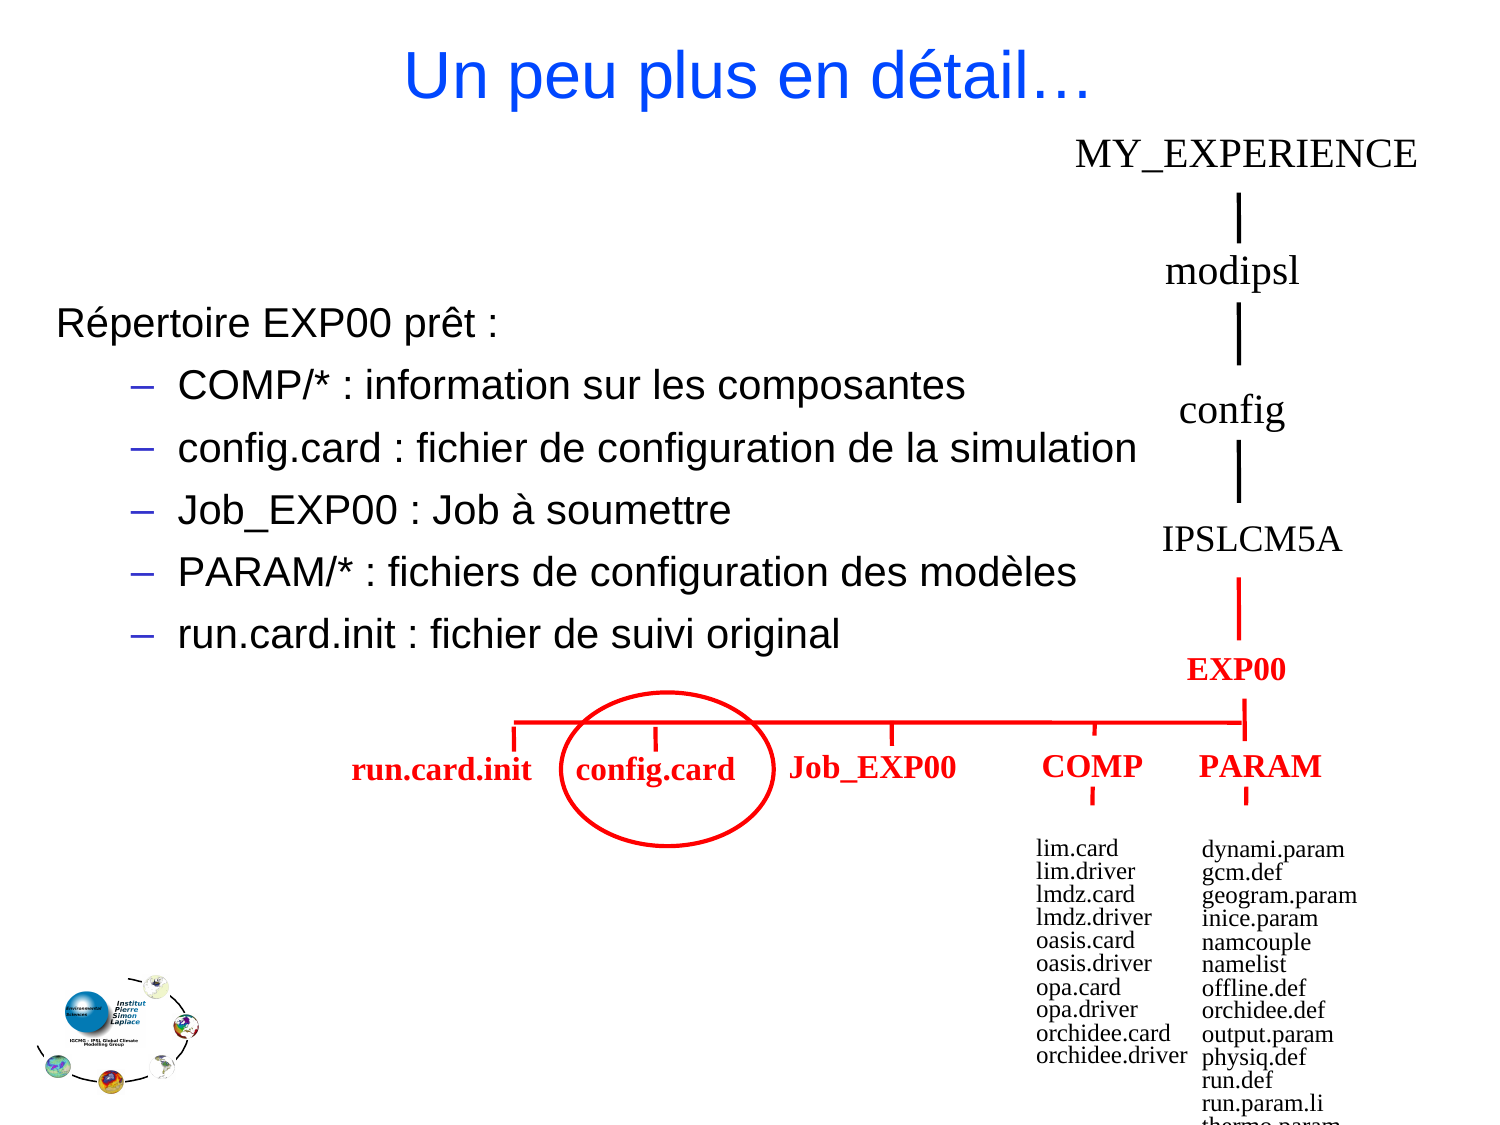

Un peu plus en détail…
MY_EXPERIENCE
Répertoire EXP00 prêt :
COMP/* : information sur les composantes
config.card : fichier de configuration de la simulation
Job_EXP00 : Job à soumettre
PARAM/* : fichiers de configuration des modèles
run.card.init : fichier de suivi original
modipsl
config
IPSLCM5A
EXP00
Job_EXP00
run.card.init
config.card
COMP
PARAM
lim.card
lim.driver
lmdz.card
lmdz.driver
oasis.card
oasis.driver
opa.card
opa.driver
orchidee.card
orchidee.driver
dynami.param
gcm.def
geogram.param
inice.param
namcouple
namelist
offline.def
orchidee.def
output.param
physiq.def
run.def
run.param.li
thermo.param